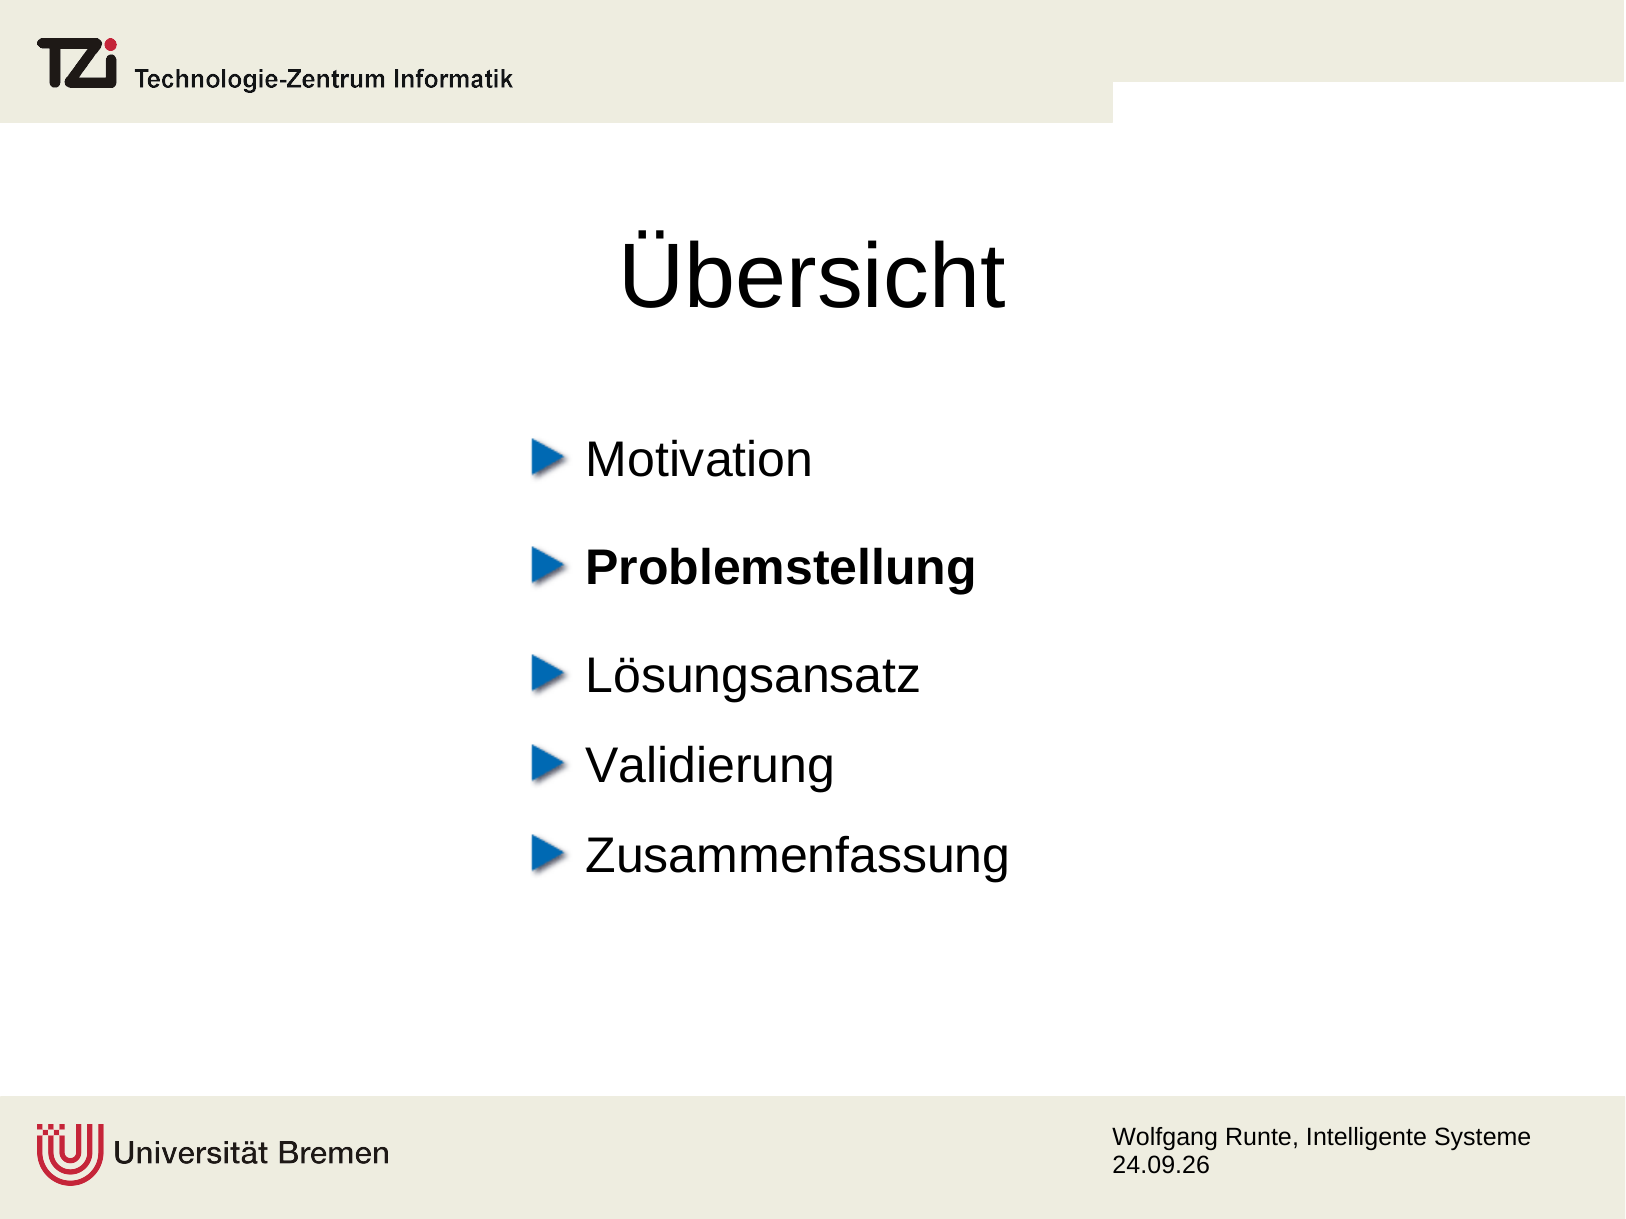

# Übersicht
Motivation
Problemstellung
Lösungsansatz
Validierung
Zusammenfassung